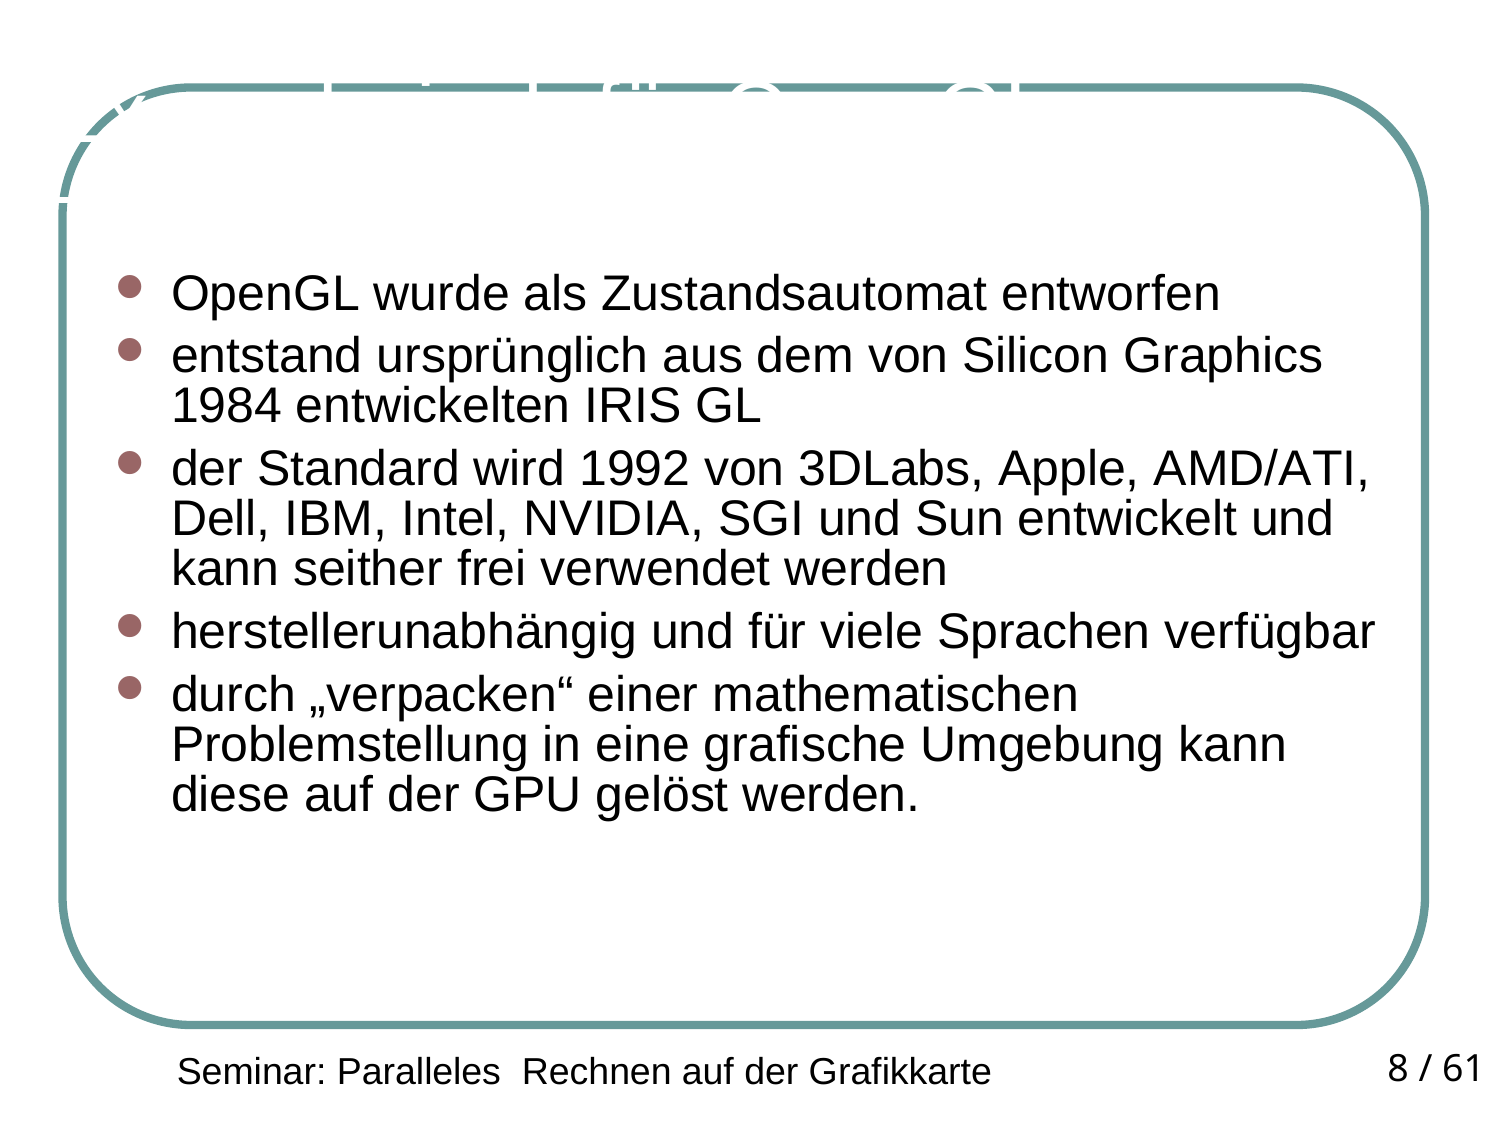

# Exemplarisch für OpenGL
OpenGL wurde als Zustandsautomat entworfen
entstand ursprünglich aus dem von Silicon Graphics 1984 entwickelten IRIS GL
der Standard wird 1992 von 3DLabs, Apple, AMD/ATI, Dell, IBM, Intel, NVIDIA, SGI und Sun entwickelt und kann seither frei verwendet werden
herstellerunabhängig und für viele Sprachen verfügbar
durch „verpacken“ einer mathematischen Problemstellung in eine grafische Umgebung kann diese auf der GPU gelöst werden.
Seminar: Paralleles Rechnen auf der Grafikkarte
8